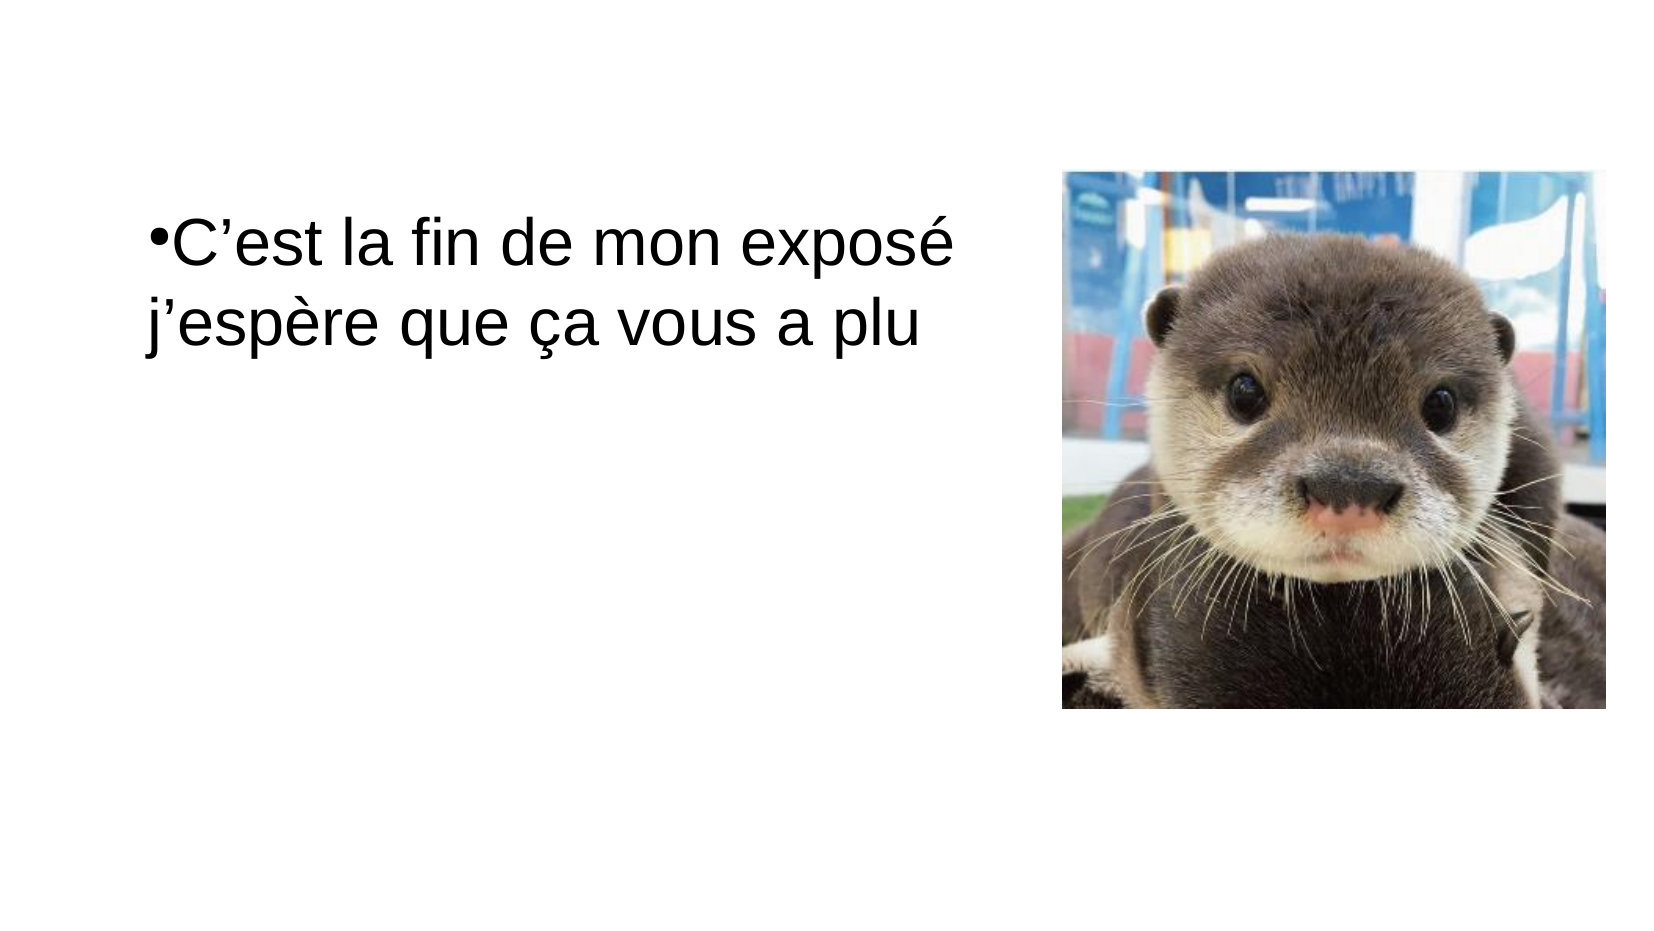

#
C’est la fin de mon exposé j’espère que ça vous a plu